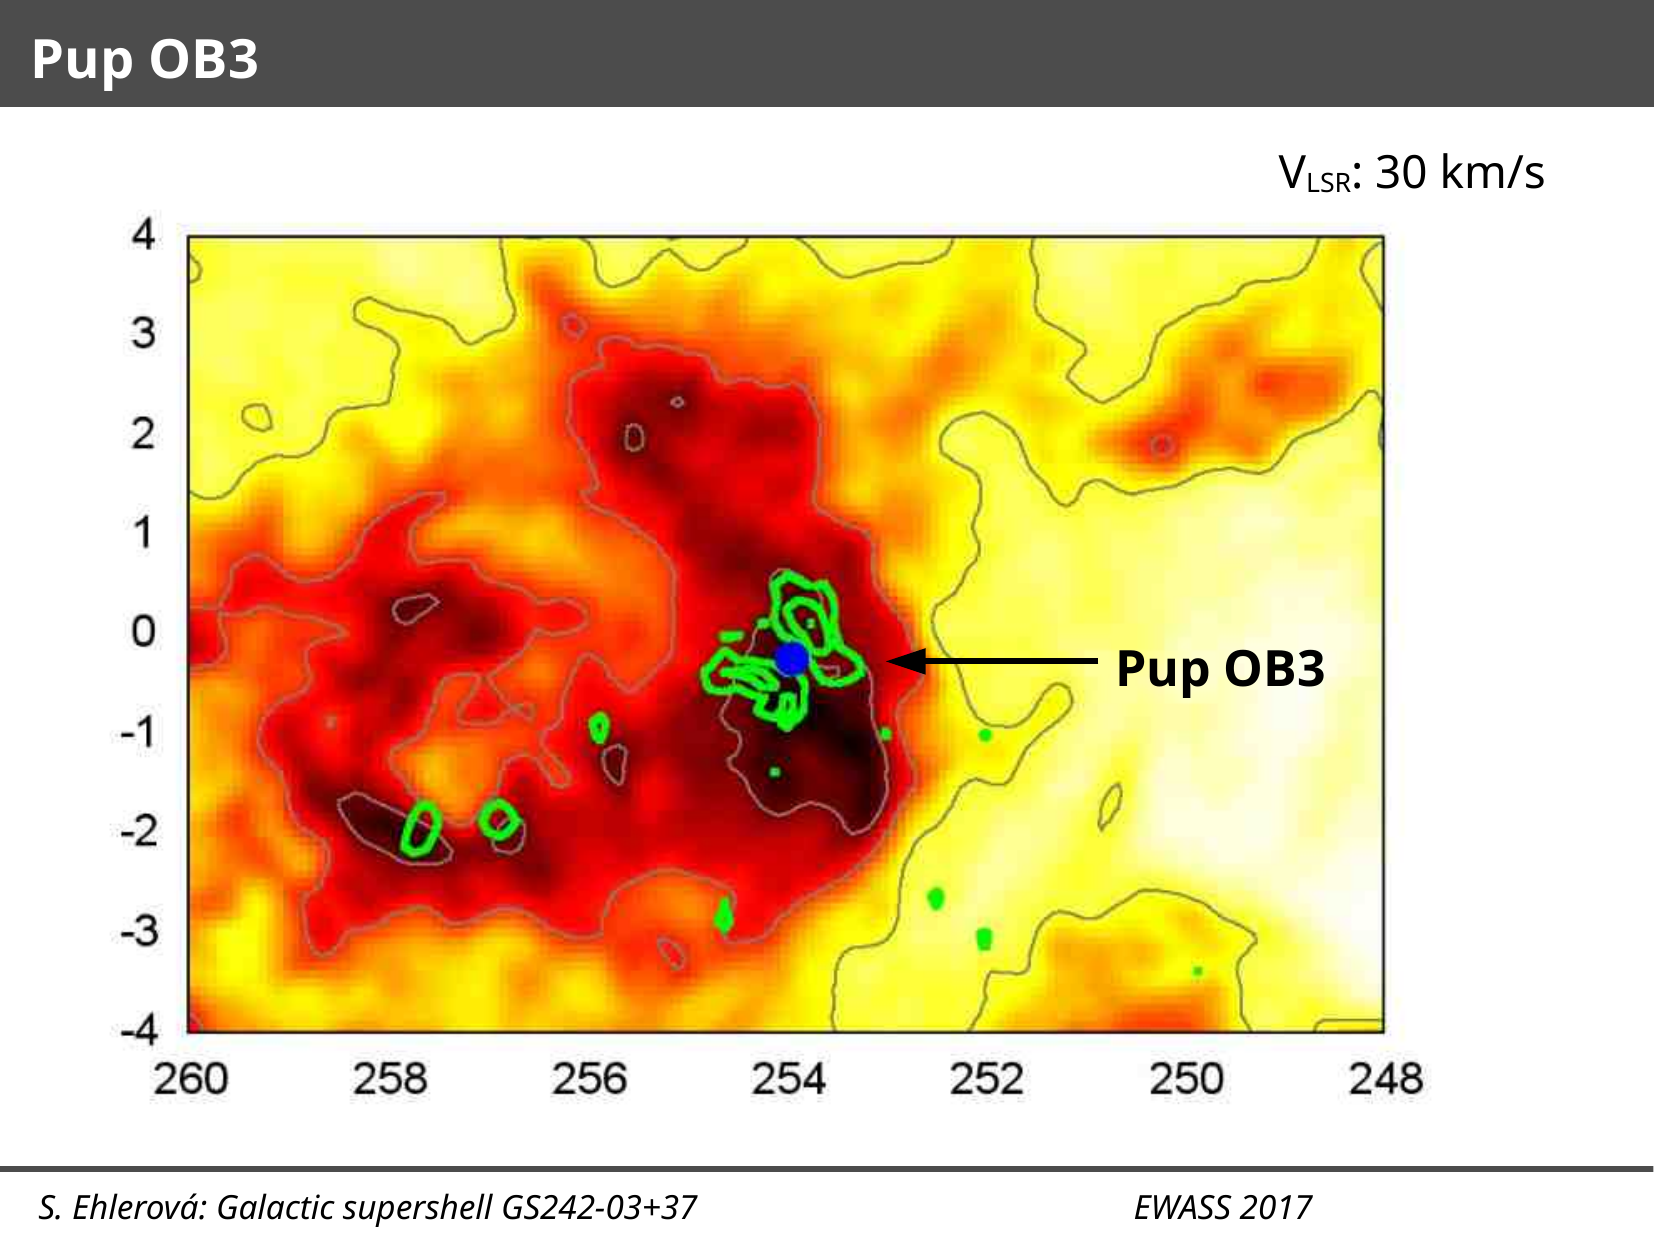

Pup OB3
VLSR: 30 km/s
Pup OB3
S. Ehlerová: Galactic supershell GS242-03+37 EWASS 2017